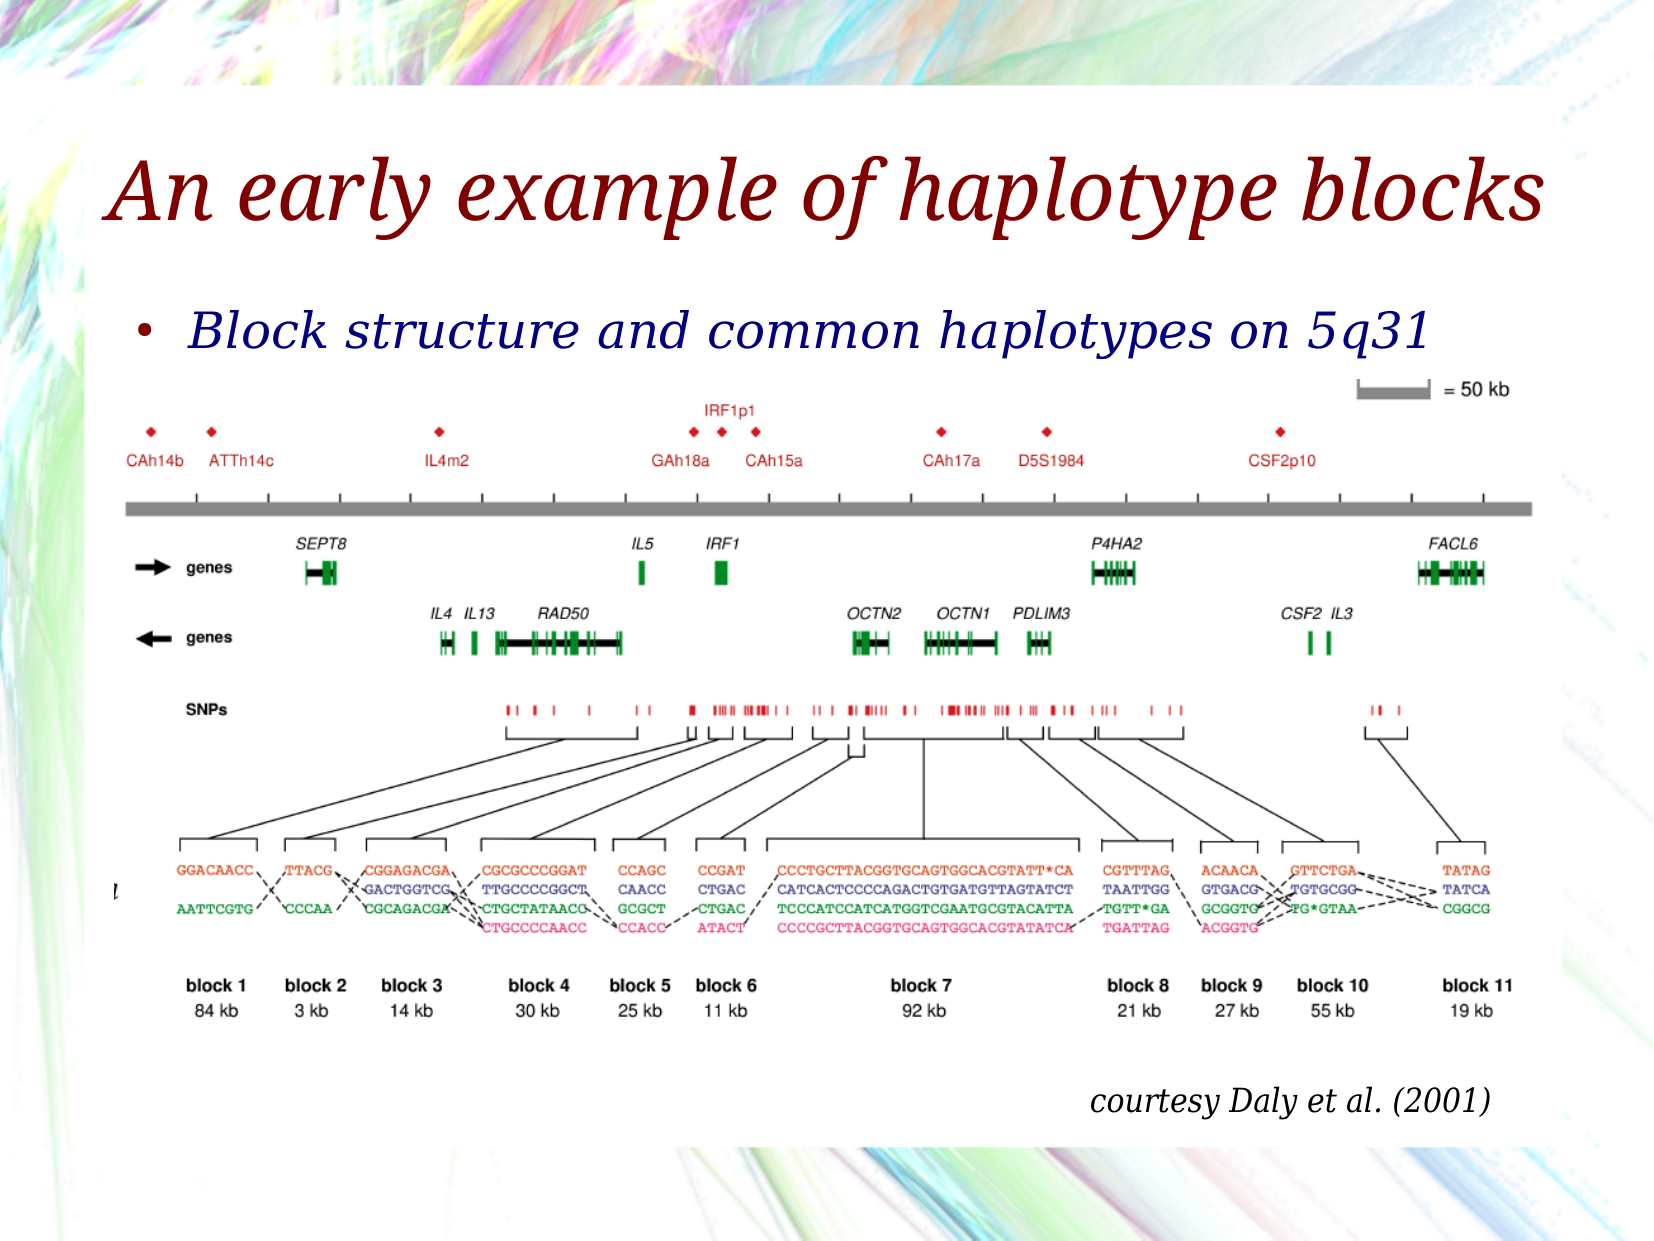

# An early example of haplotype blocks
Block structure and common haplotypes on 5q31
courtesy Daly et al. (2001)